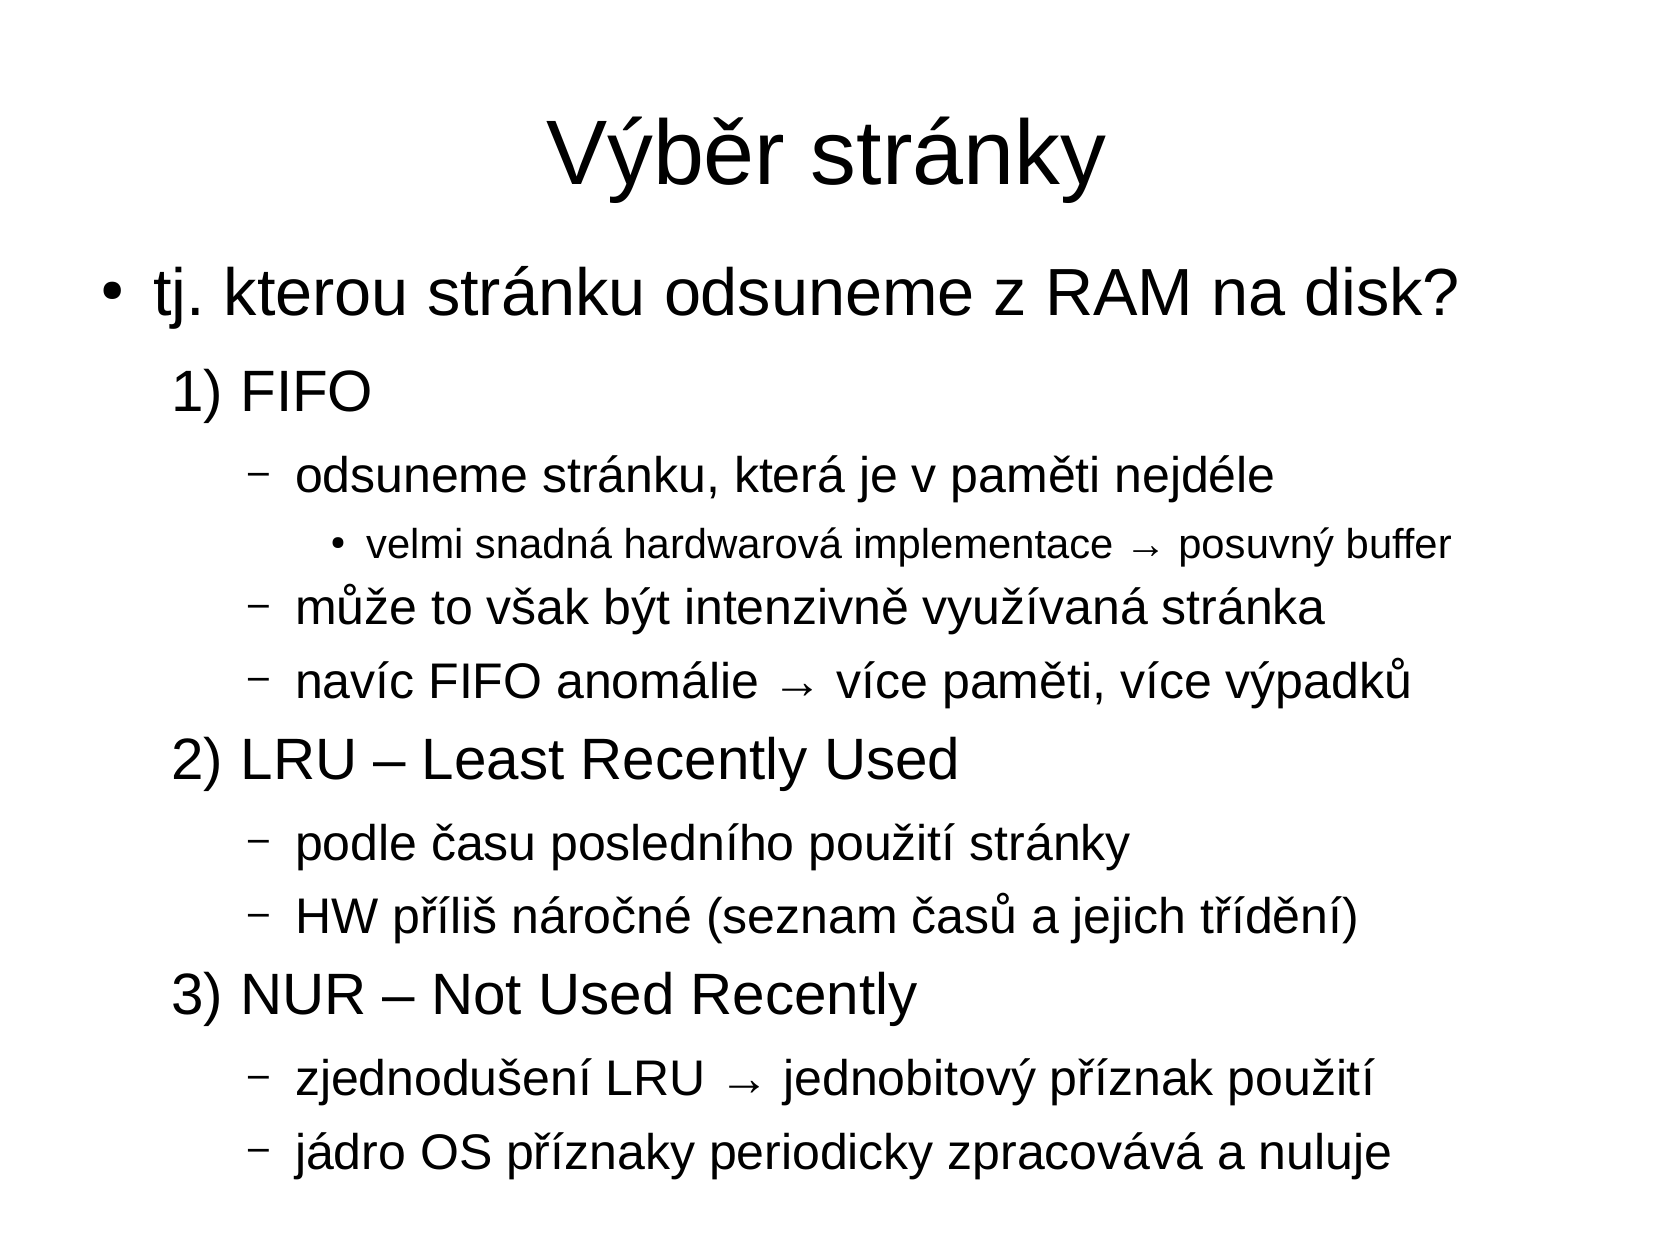

# Výběr stránky
tj. kterou stránku odsuneme z RAM na disk?
 FIFO
odsuneme stránku, která je v paměti nejdéle
velmi snadná hardwarová implementace → posuvný buffer
může to však být intenzivně využívaná stránka
navíc FIFO anomálie → více paměti, více výpadků
 LRU – Least Recently Used
podle času posledního použití stránky
HW příliš náročné (seznam časů a jejich třídění)
 NUR – Not Used Recently
zjednodušení LRU → jednobitový příznak použití
jádro OS příznaky periodicky zpracovává a nuluje